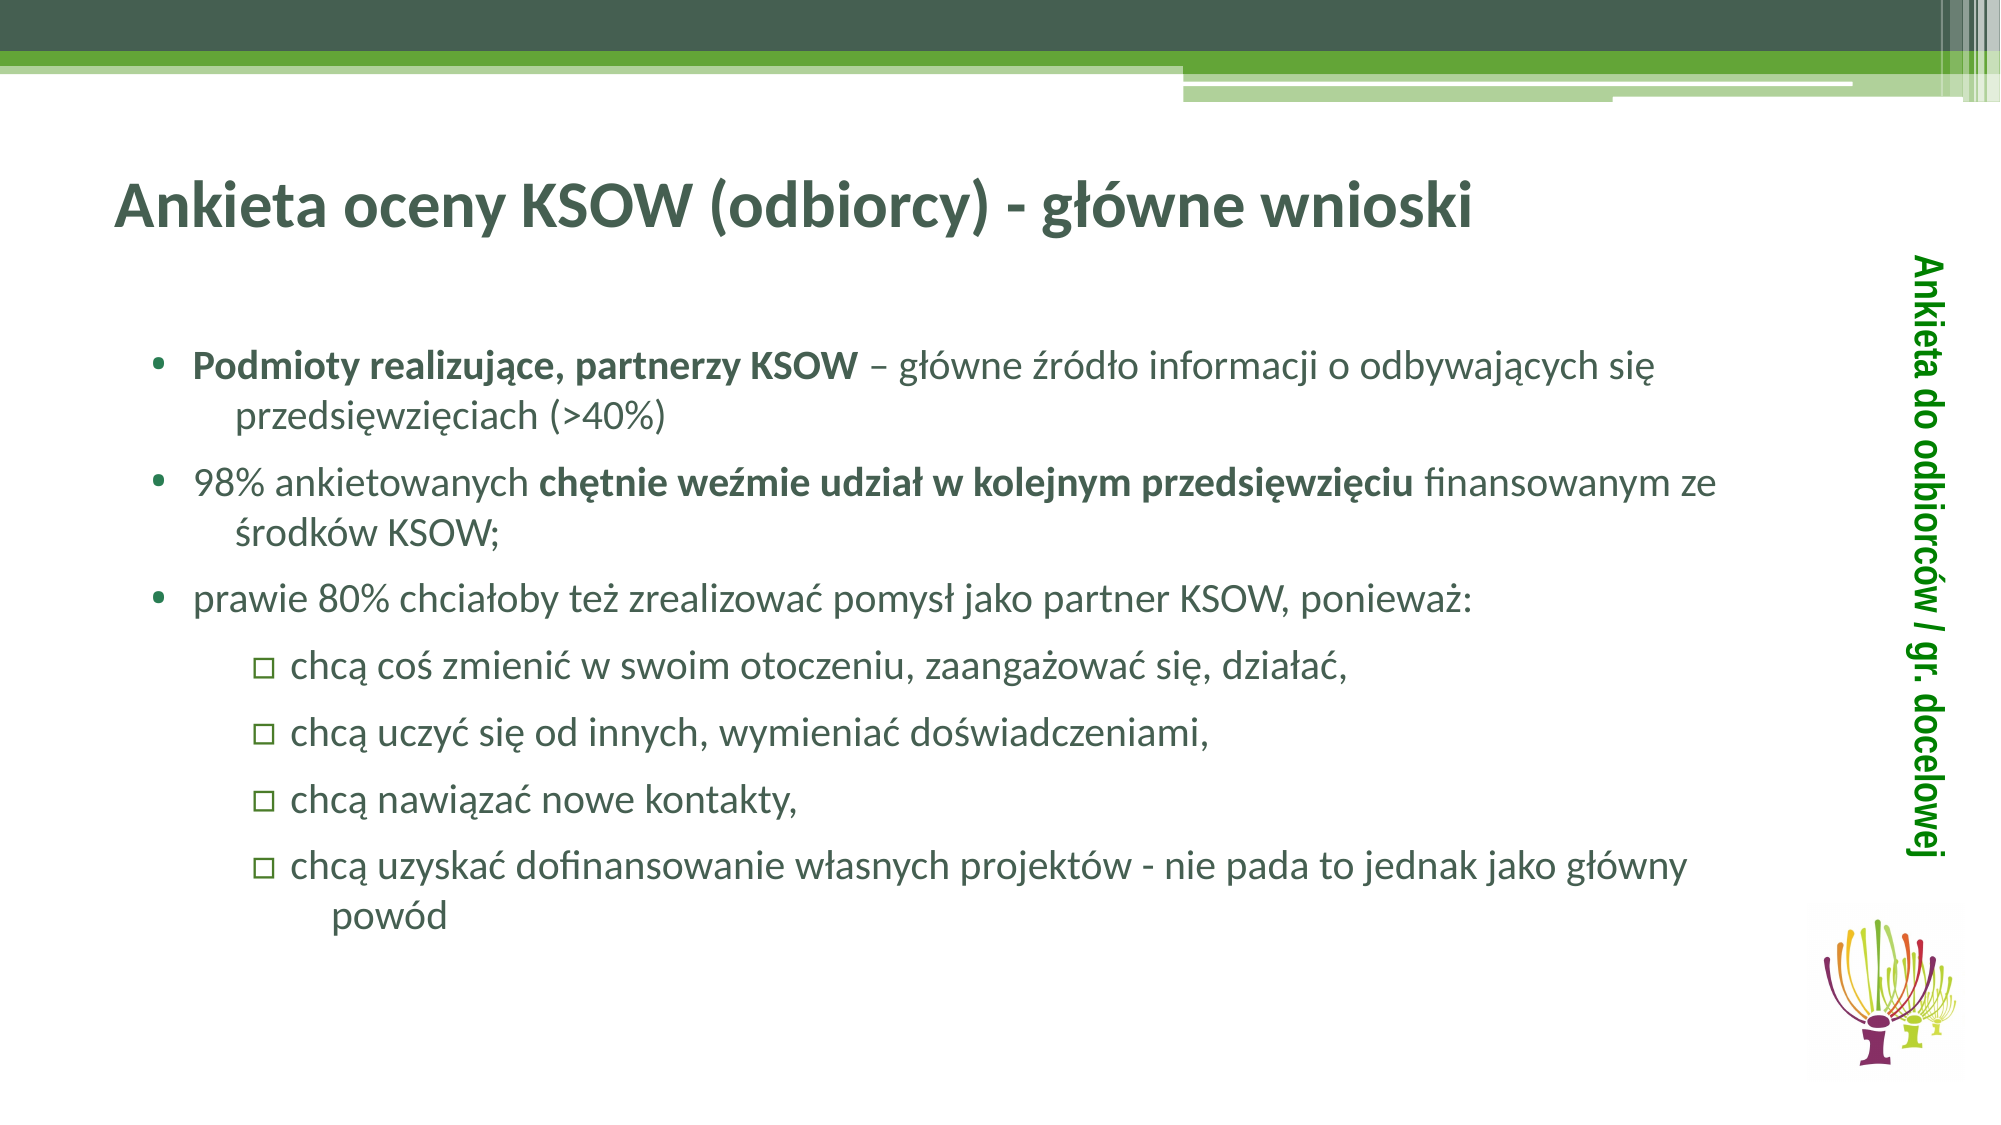

# Ankieta oceny KSOW (odbiorcy) - główne wnioski
Podmioty realizujące, partnerzy KSOW – główne źródło informacji o odbywających się przedsięwzięciach (>40%)
98% ankietowanych chętnie weźmie udział w kolejnym przedsięwzięciu finansowanym ze środków KSOW;
prawie 80% chciałoby też zrealizować pomysł jako partner KSOW, ponieważ:
chcą coś zmienić w swoim otoczeniu, zaangażować się, działać,
chcą uczyć się od innych, wymieniać doświadczeniami,
chcą nawiązać nowe kontakty,
chcą uzyskać dofinansowanie własnych projektów - nie pada to jednak jako główny powód
Ankieta do odbiorców / gr. docelowej
4,3%